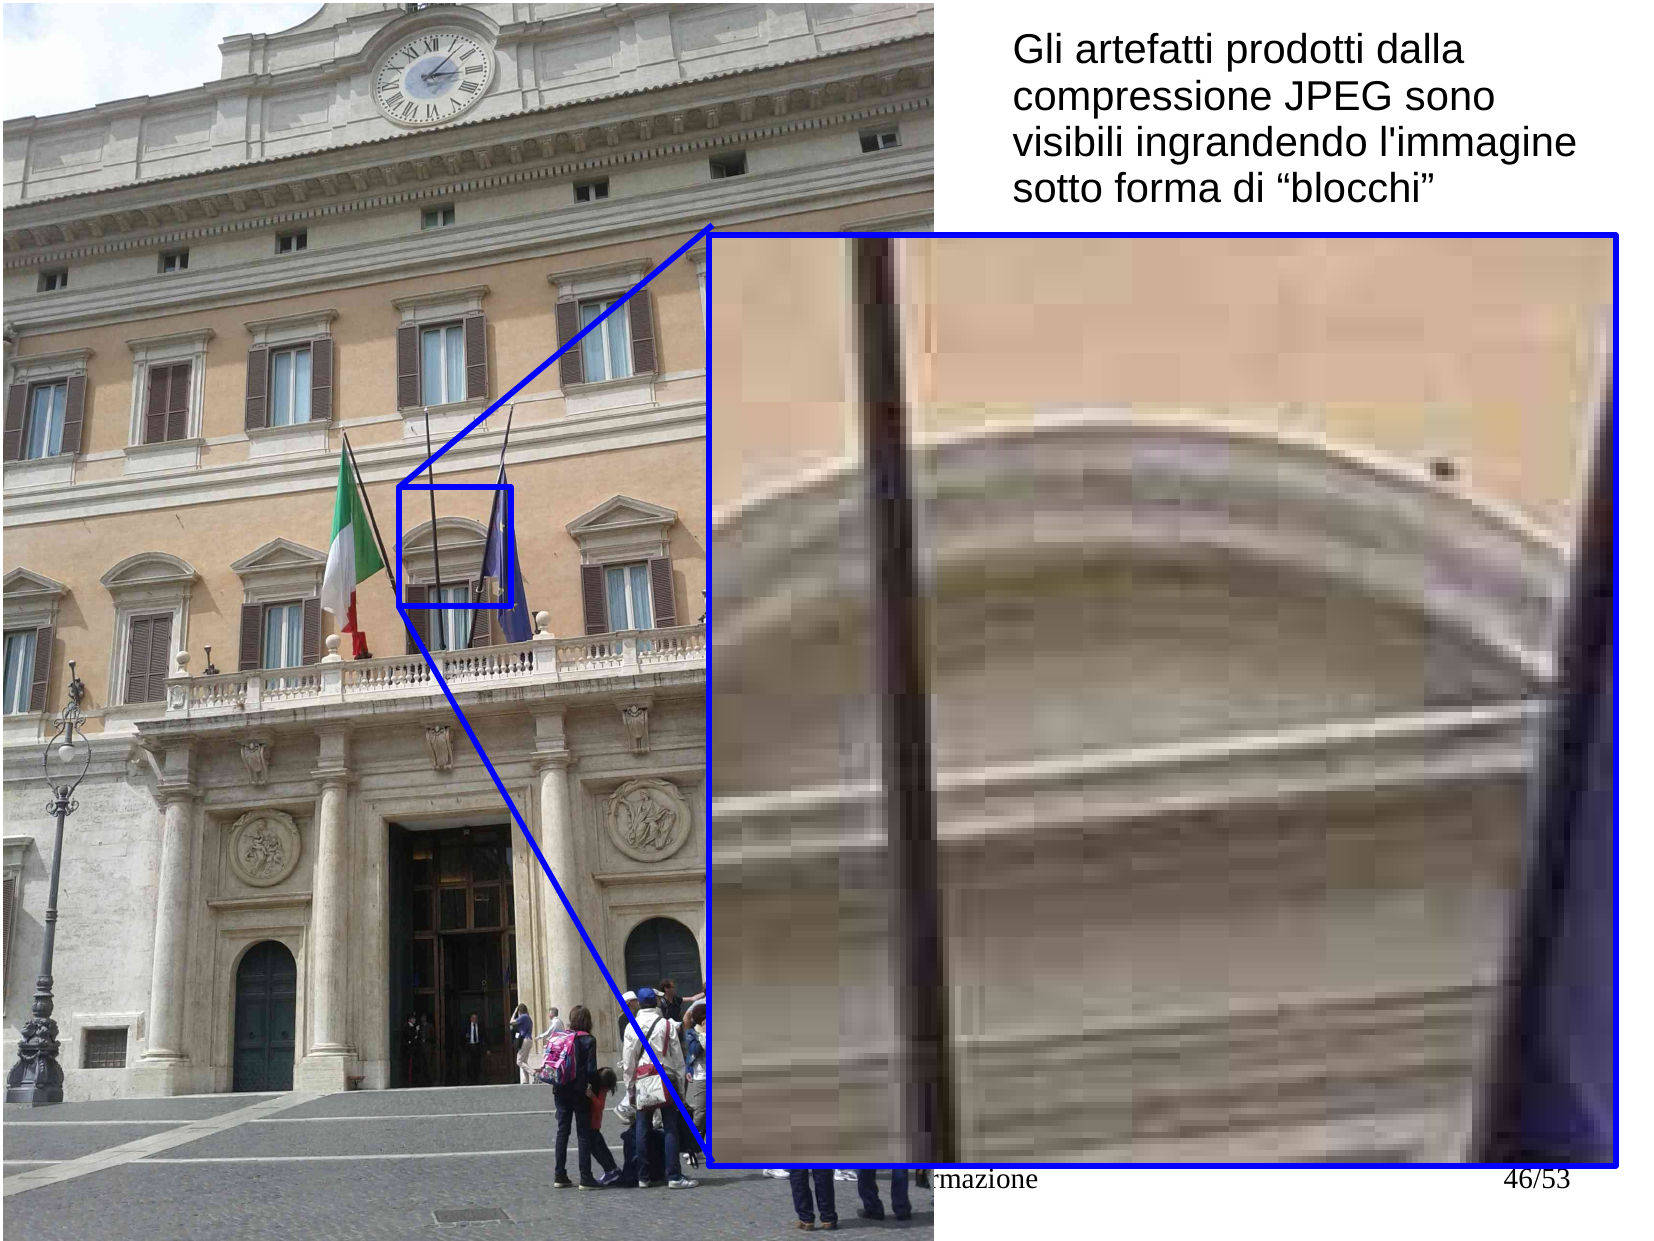

Gli artefatti prodotti dalla compressione JPEG sono visibili ingrandendo l'immagine sotto forma di “blocchi”
Rappresentazione dell'informazione
46